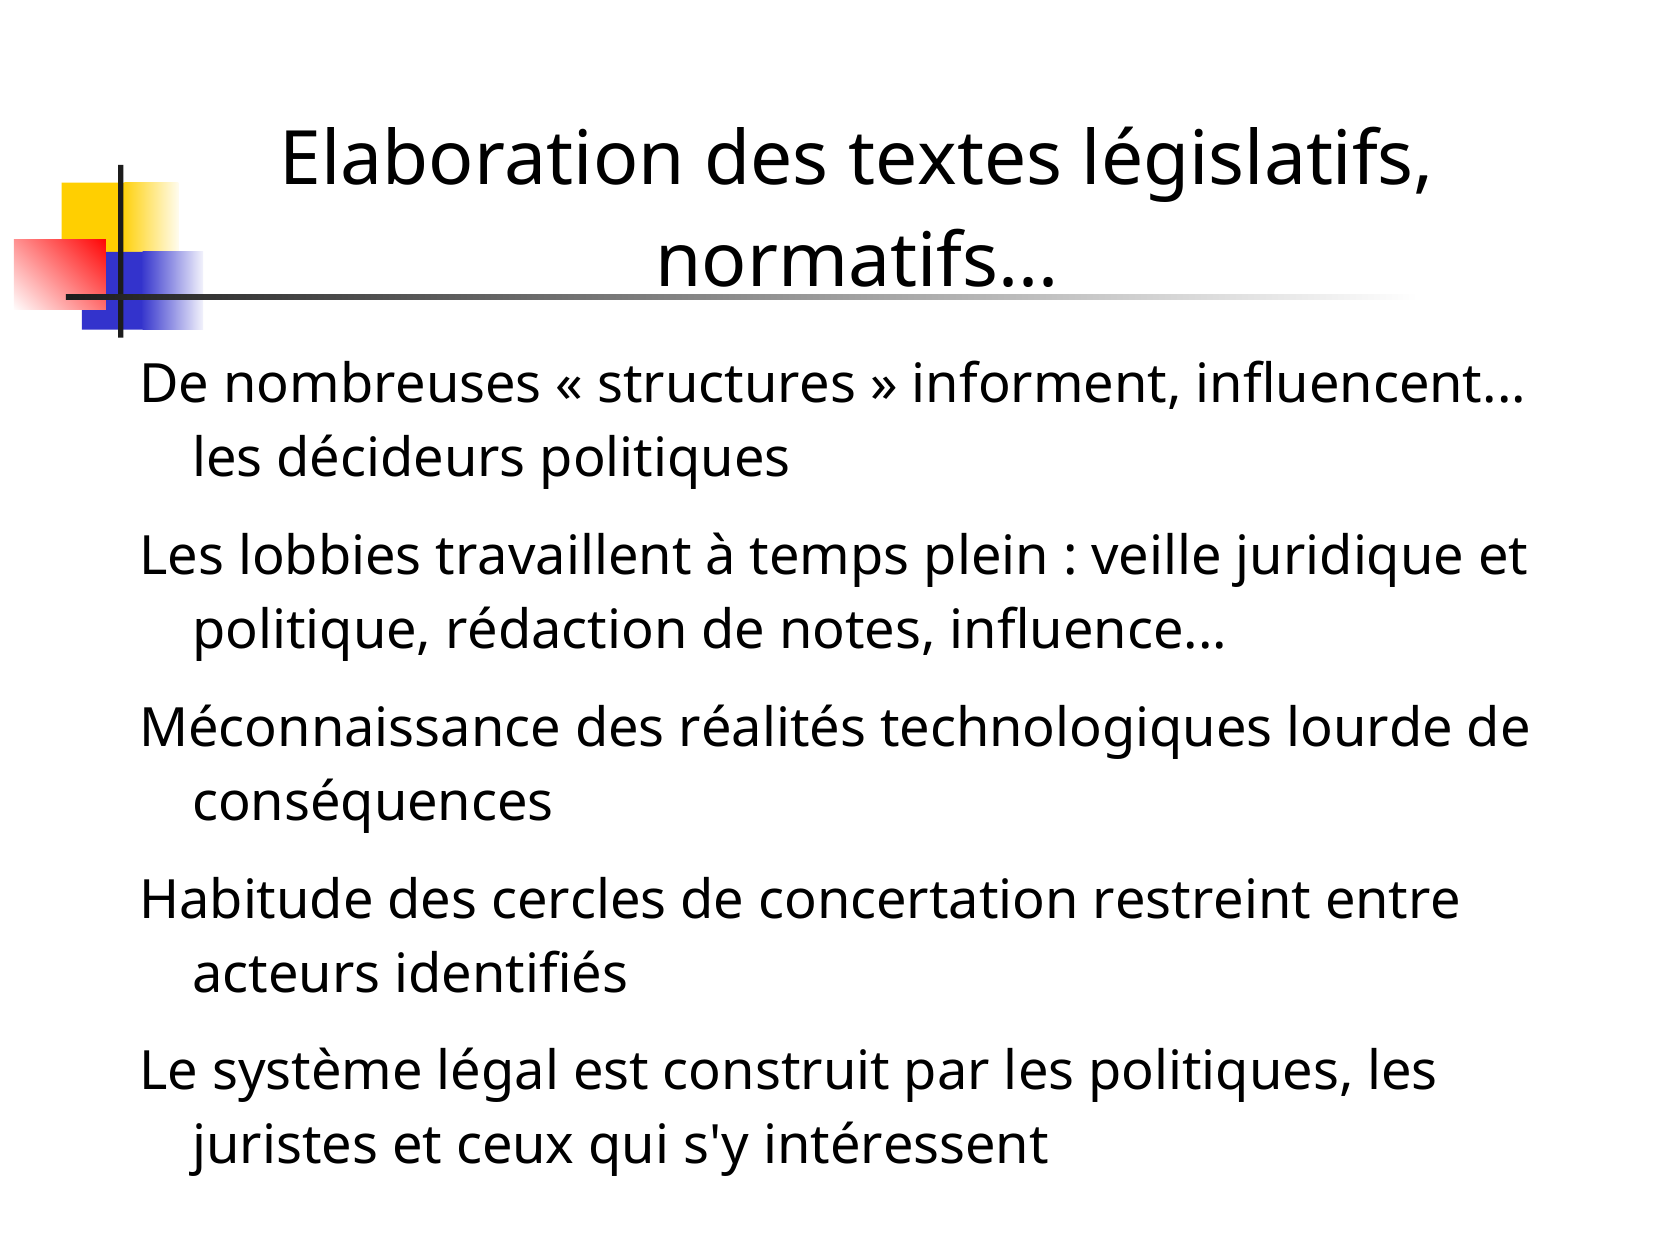

# Elaboration des textes législatifs, normatifs...
De nombreuses « structures » informent, influencent... les décideurs politiques
Les lobbies travaillent à temps plein : veille juridique et politique, rédaction de notes, influence...
Méconnaissance des réalités technologiques lourde de conséquences
Habitude des cercles de concertation restreint entre acteurs identifiés
Le système légal est construit par les politiques, les juristes et ceux qui s'y intéressent